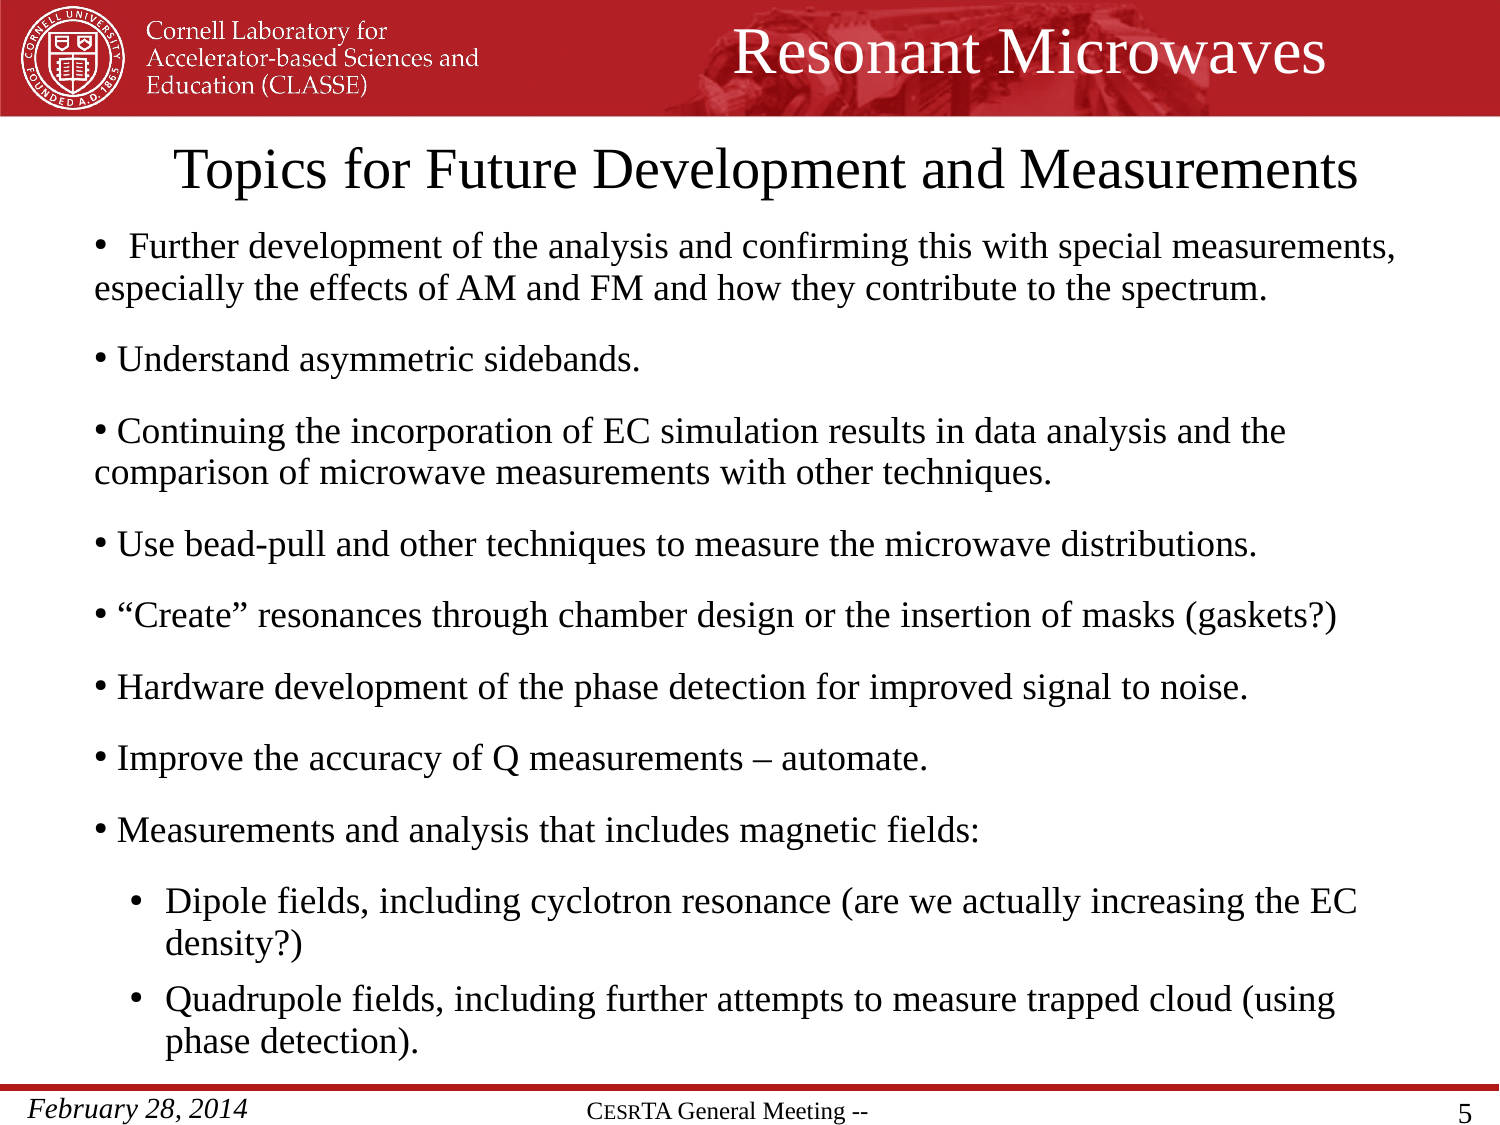

Resonant Microwaves
#
Topics for Future Development and Measurements
 Further development of the analysis and confirming this with special measurements, especially the effects of AM and FM and how they contribute to the spectrum.
 Understand asymmetric sidebands.
 Continuing the incorporation of EC simulation results in data analysis and the comparison of microwave measurements with other techniques.
 Use bead-pull and other techniques to measure the microwave distributions.
 “Create” resonances through chamber design or the insertion of masks (gaskets?)
 Hardware development of the phase detection for improved signal to noise.
 Improve the accuracy of Q measurements – automate.
 Measurements and analysis that includes magnetic fields:
Dipole fields, including cyclotron resonance (are we actually increasing the EC density?)
Quadrupole fields, including further attempts to measure trapped cloud (using phase detection).
January 3, 2014